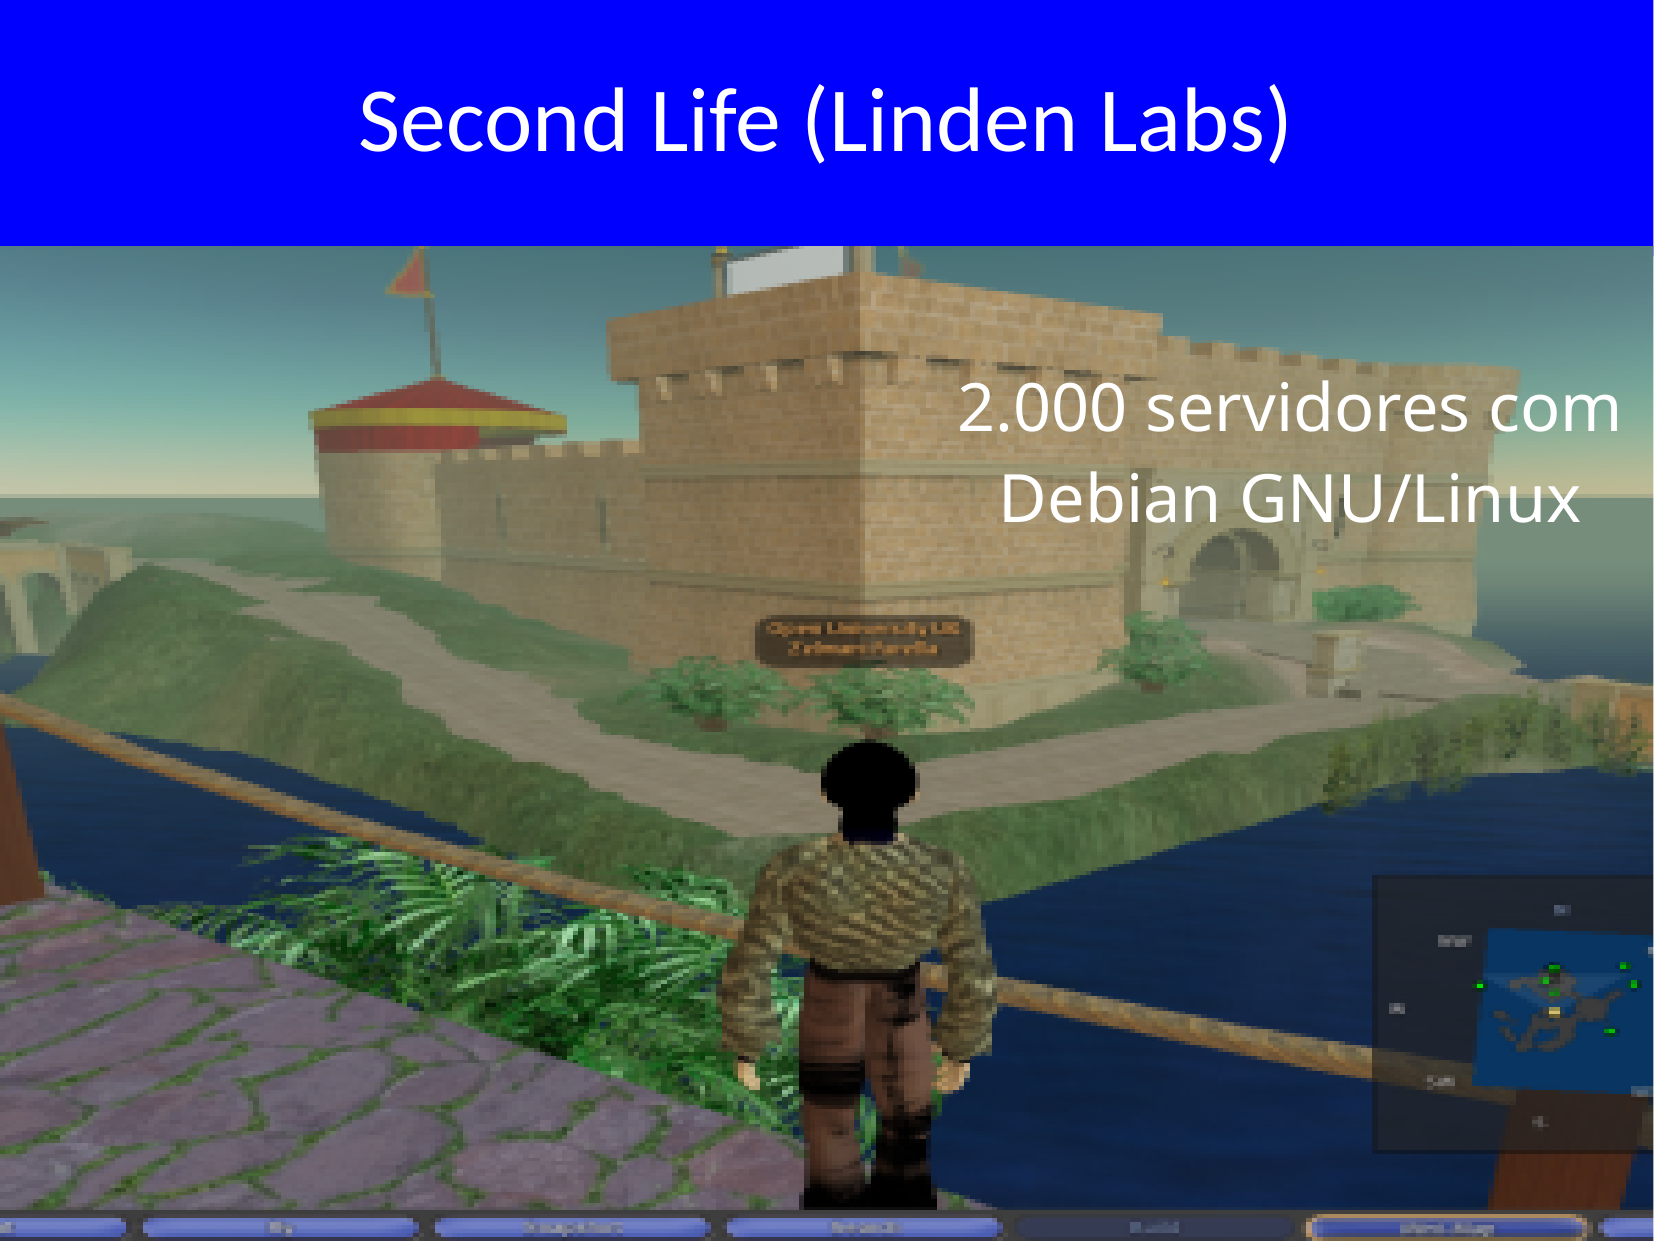

# Second Life (Linden Labs)
2.000 servidores com Debian GNU/Linux